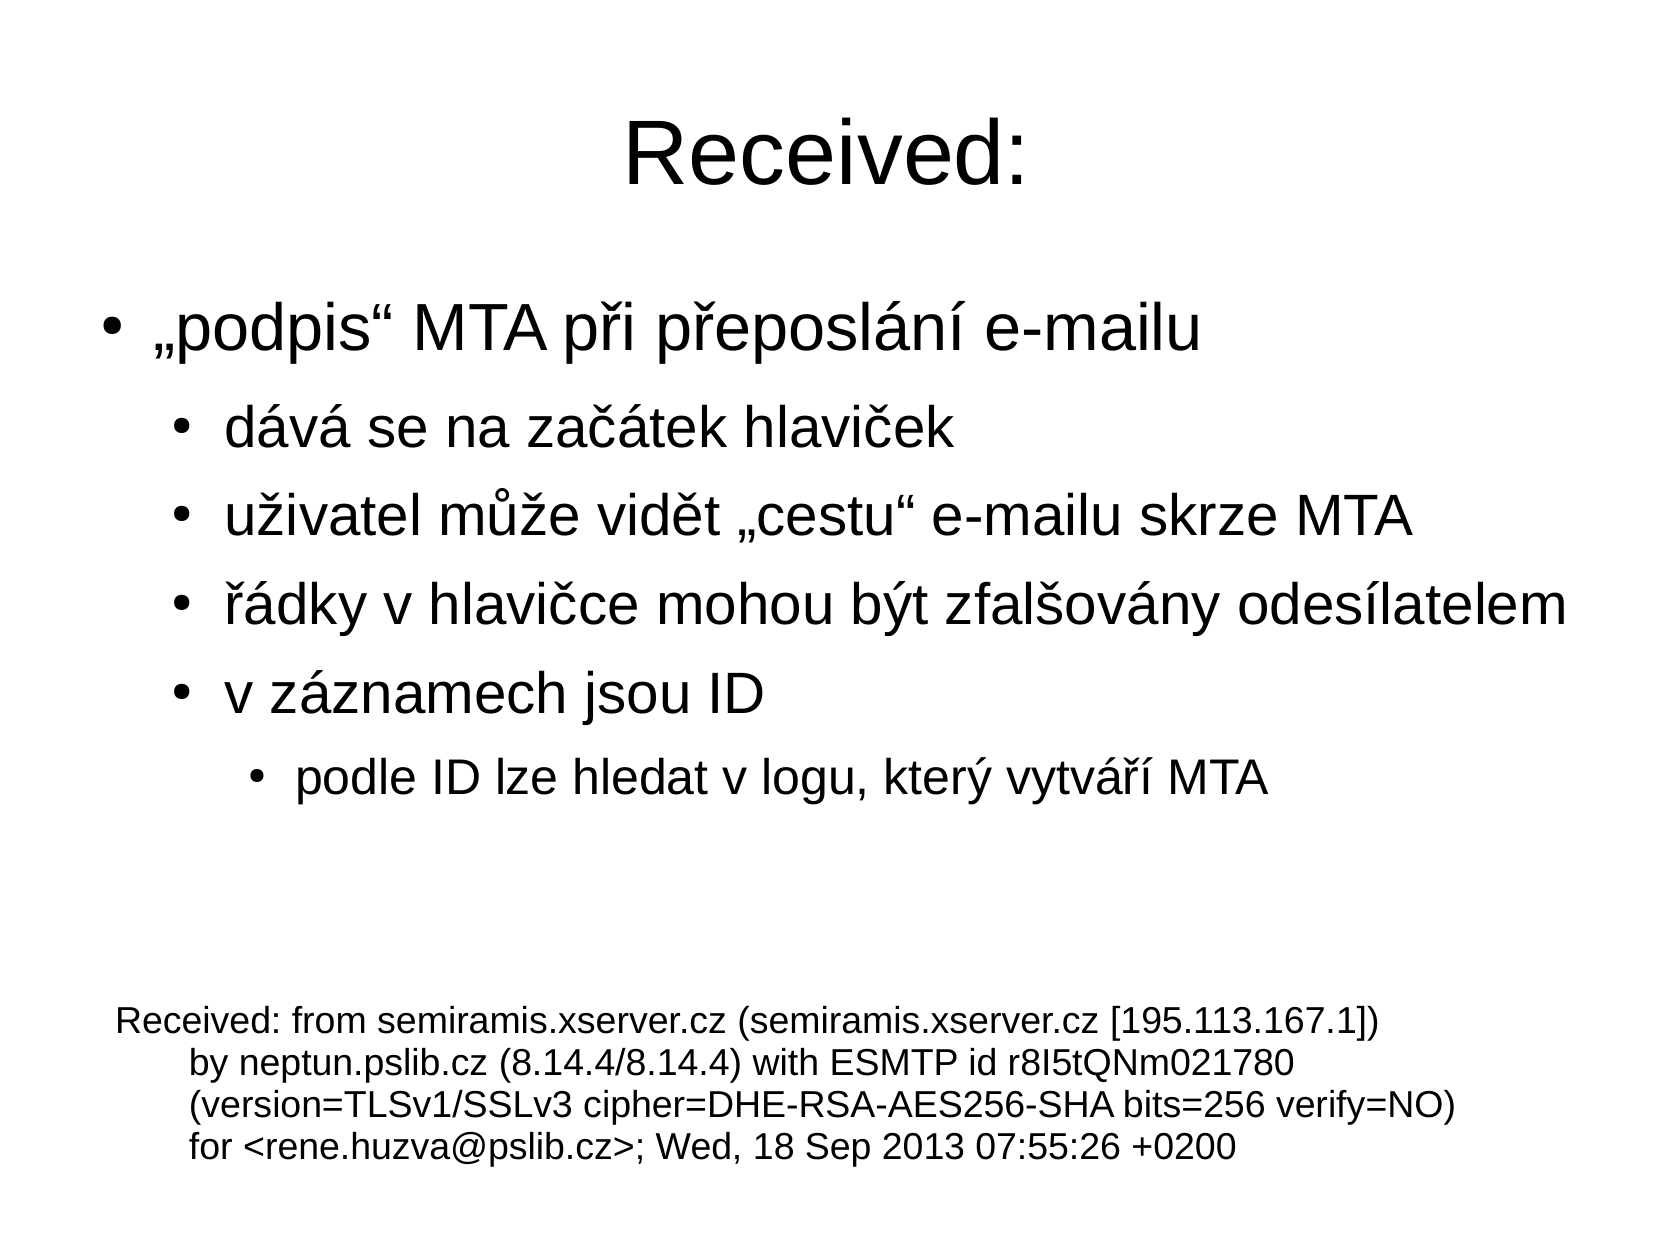

# Received:
„podpis“ MTA při přeposlání e-mailu
dává se na začátek hlaviček
uživatel může vidět „cestu“ e-mailu skrze MTA
řádky v hlavičce mohou být zfalšovány odesílatelem
v záznamech jsou ID
podle ID lze hledat v logu, který vytváří MTA
Received: from semiramis.xserver.cz (semiramis.xserver.cz [195.113.167.1])
	by neptun.pslib.cz (8.14.4/8.14.4) with ESMTP id r8I5tQNm021780
	(version=TLSv1/SSLv3 cipher=DHE-RSA-AES256-SHA bits=256 verify=NO)
	for <rene.huzva@pslib.cz>; Wed, 18 Sep 2013 07:55:26 +0200